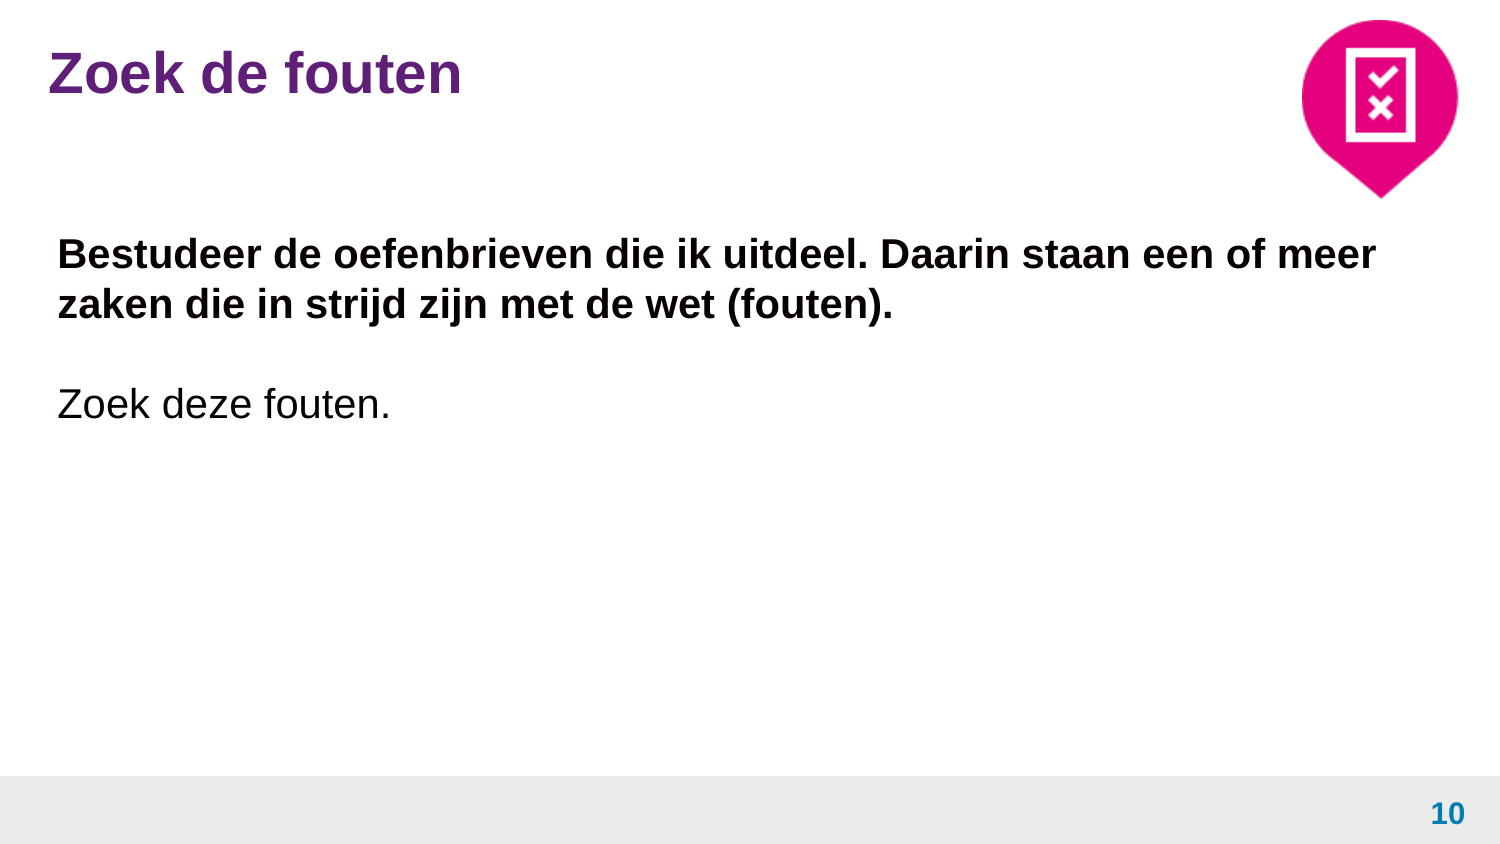

Zoek de fouten
Bestudeer de oefenbrieven die ik uitdeel. Daarin staan een of meer zaken die in strijd zijn met de wet (fouten).
Zoek deze fouten.
10